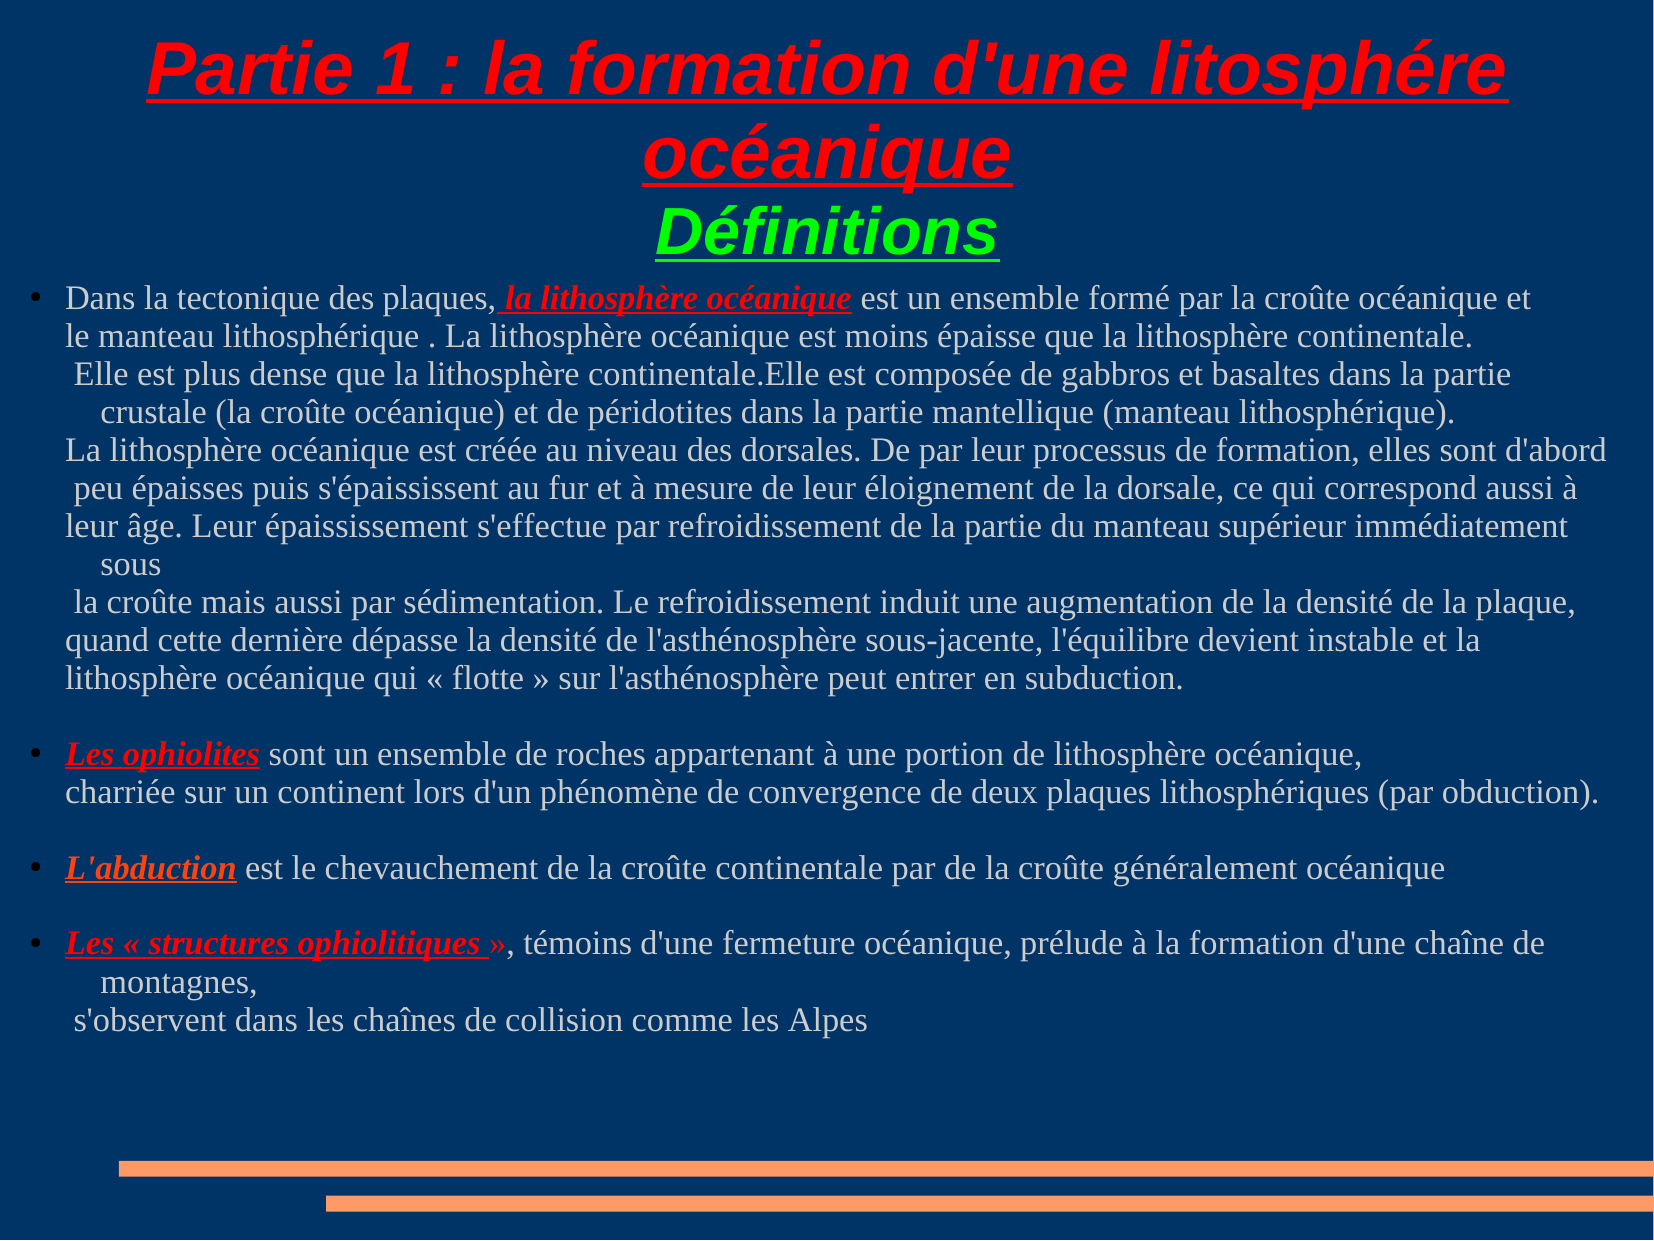

# Partie 1 : la formation d'une litosphére océanique Définitions
Dans la tectonique des plaques, la lithosphère océanique est un ensemble formé par la croûte océanique et
le manteau lithosphérique . La lithosphère océanique est moins épaisse que la lithosphère continentale.
 Elle est plus dense que la lithosphère continentale.Elle est composée de gabbros et basaltes dans la partie crustale (la croûte océanique) et de péridotites dans la partie mantellique (manteau lithosphérique).
La lithosphère océanique est créée au niveau des dorsales. De par leur processus de formation, elles sont d'abord
 peu épaisses puis s'épaississent au fur et à mesure de leur éloignement de la dorsale, ce qui correspond aussi à
leur âge. Leur épaississement s'effectue par refroidissement de la partie du manteau supérieur immédiatement sous
 la croûte mais aussi par sédimentation. Le refroidissement induit une augmentation de la densité de la plaque,
quand cette dernière dépasse la densité de l'asthénosphère sous-jacente, l'équilibre devient instable et la
lithosphère océanique qui « flotte » sur l'asthénosphère peut entrer en subduction.
Les ophiolites sont un ensemble de roches appartenant à une portion de lithosphère océanique,
charriée sur un continent lors d'un phénomène de convergence de deux plaques lithosphériques (par obduction).
L'abduction est le chevauchement de la croûte continentale par de la croûte généralement océanique
Les « structures ophiolitiques », témoins d'une fermeture océanique, prélude à la formation d'une chaîne de montagnes,
 s'observent dans les chaînes de collision comme les Alpes